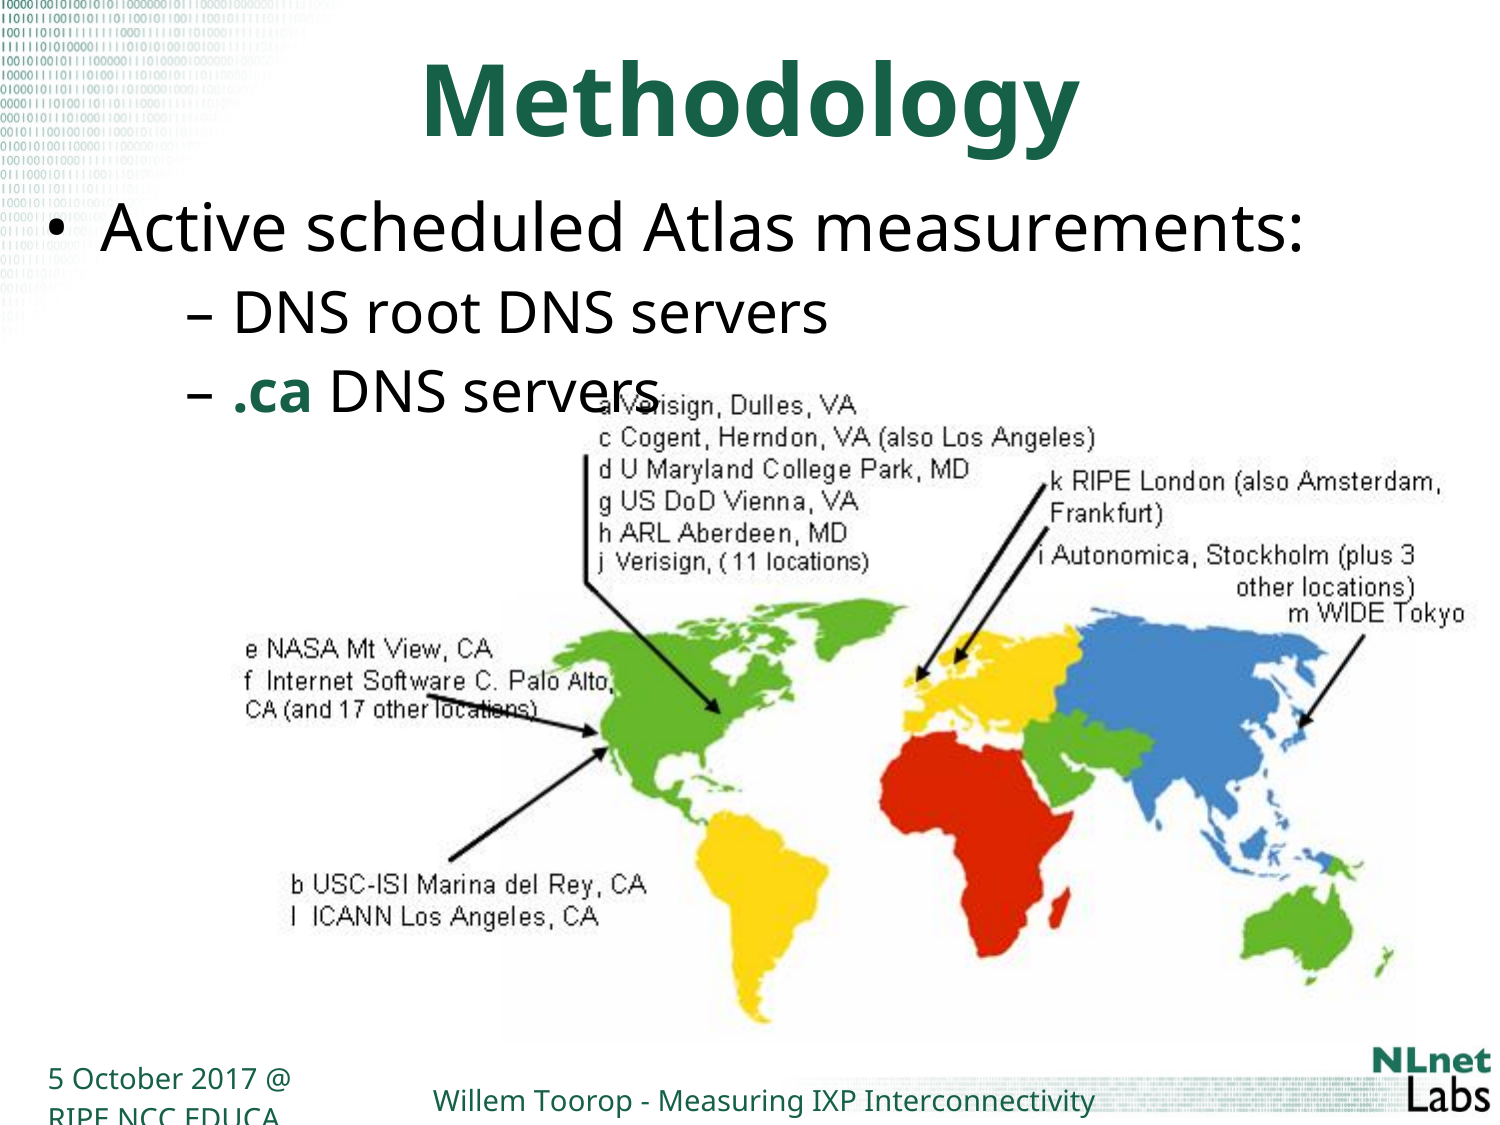

# Methodology
Active scheduled Atlas measurements:
DNS root DNS servers
.ca DNS servers